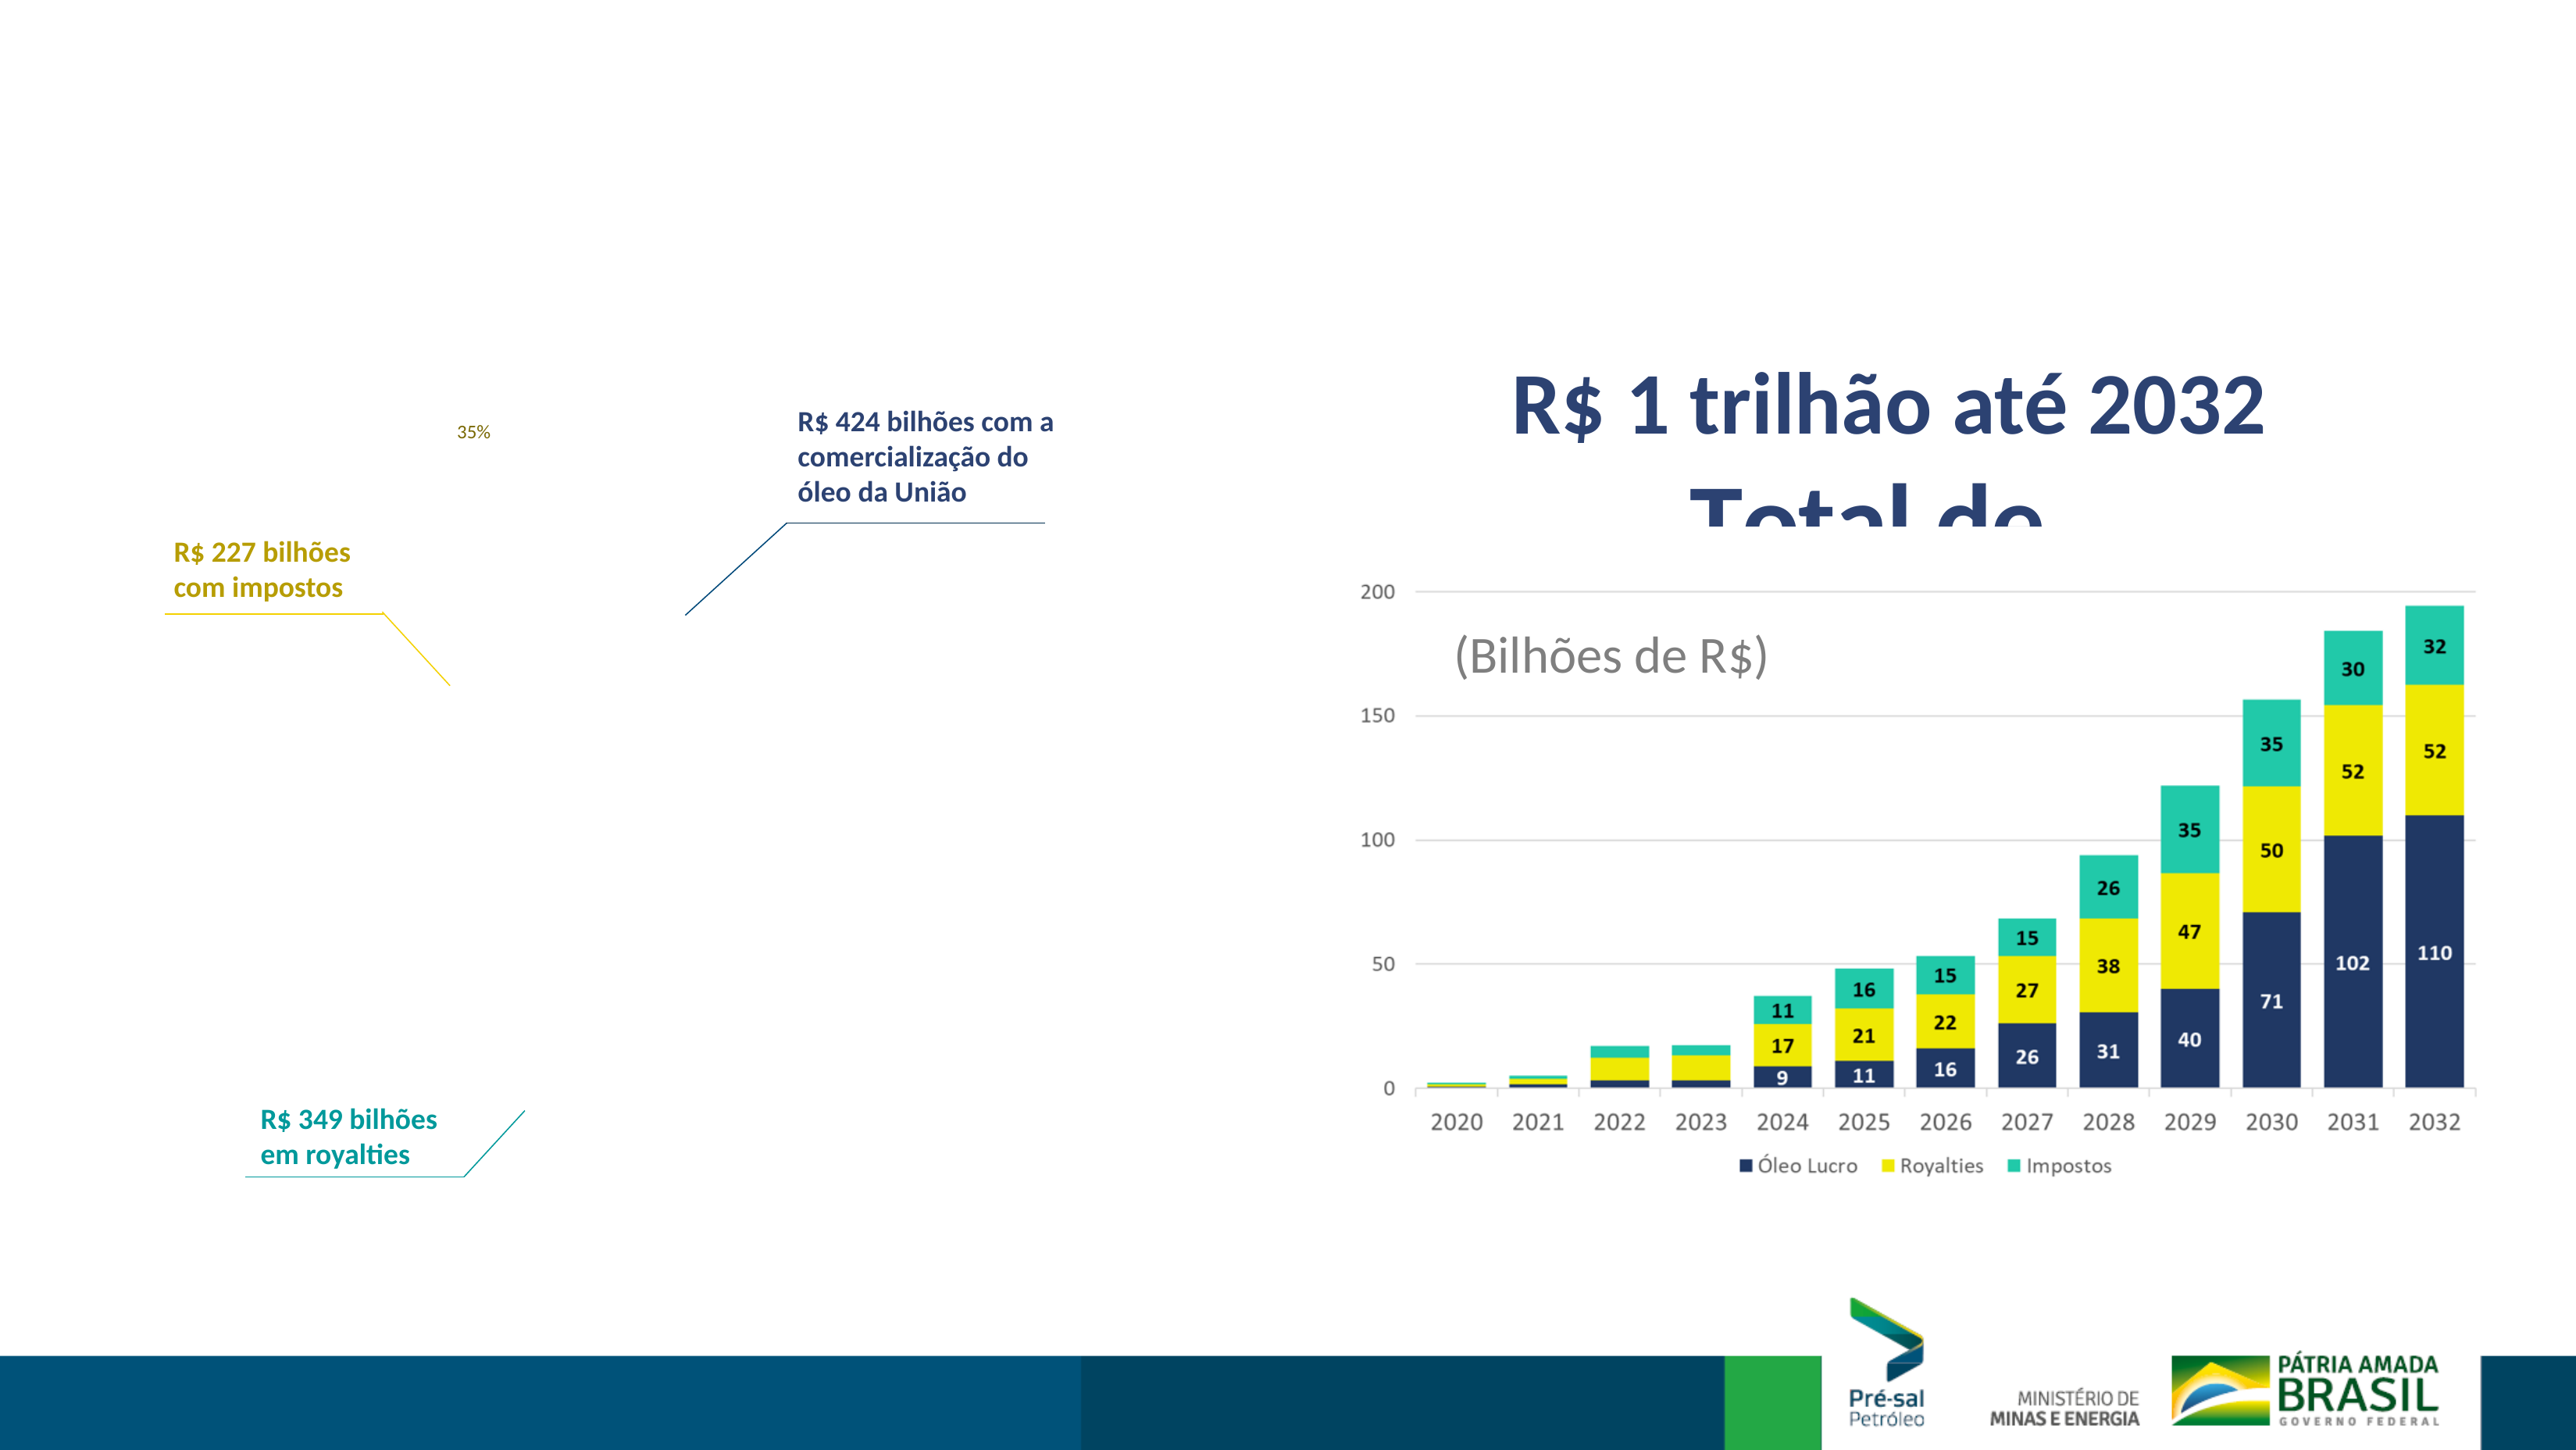

# Total de Participações Governamentais (2020-2032)
R$ 1 trilhão até 2032
R$ 424 bilhões com a
comercialização do
óleo da União
### Chart
| Category | Vendas |
|---|---|
| Comercialização | 424.0 |
| Impostos | 227.0 |
| Royalties | 349.0 |
| None | None |R$ 227 bilhões
com impostos
(Bilhões de R$)
R$ 349 bilhões
em royalties